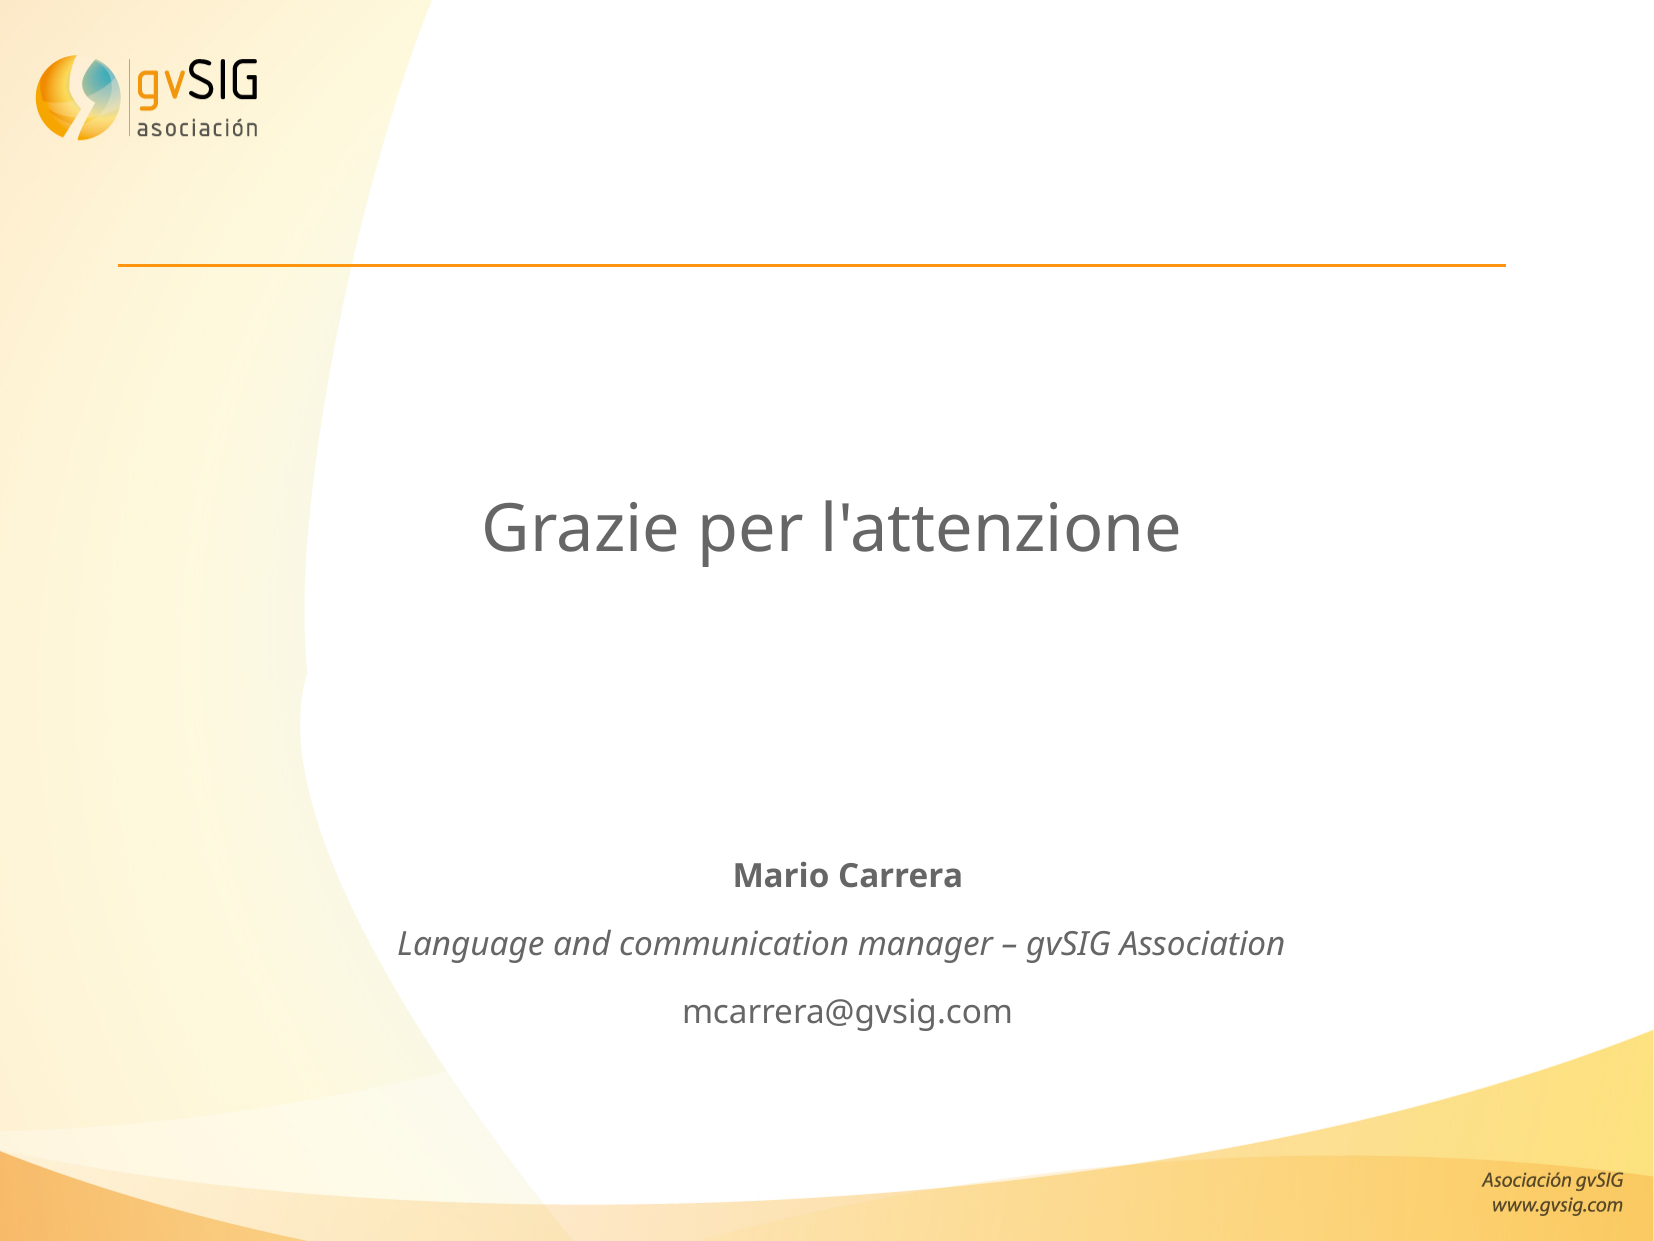

#
Grazie per l'attenzione
Mario Carrera
Language and communication manager – gvSIG Association
mcarrera@gvsig.com